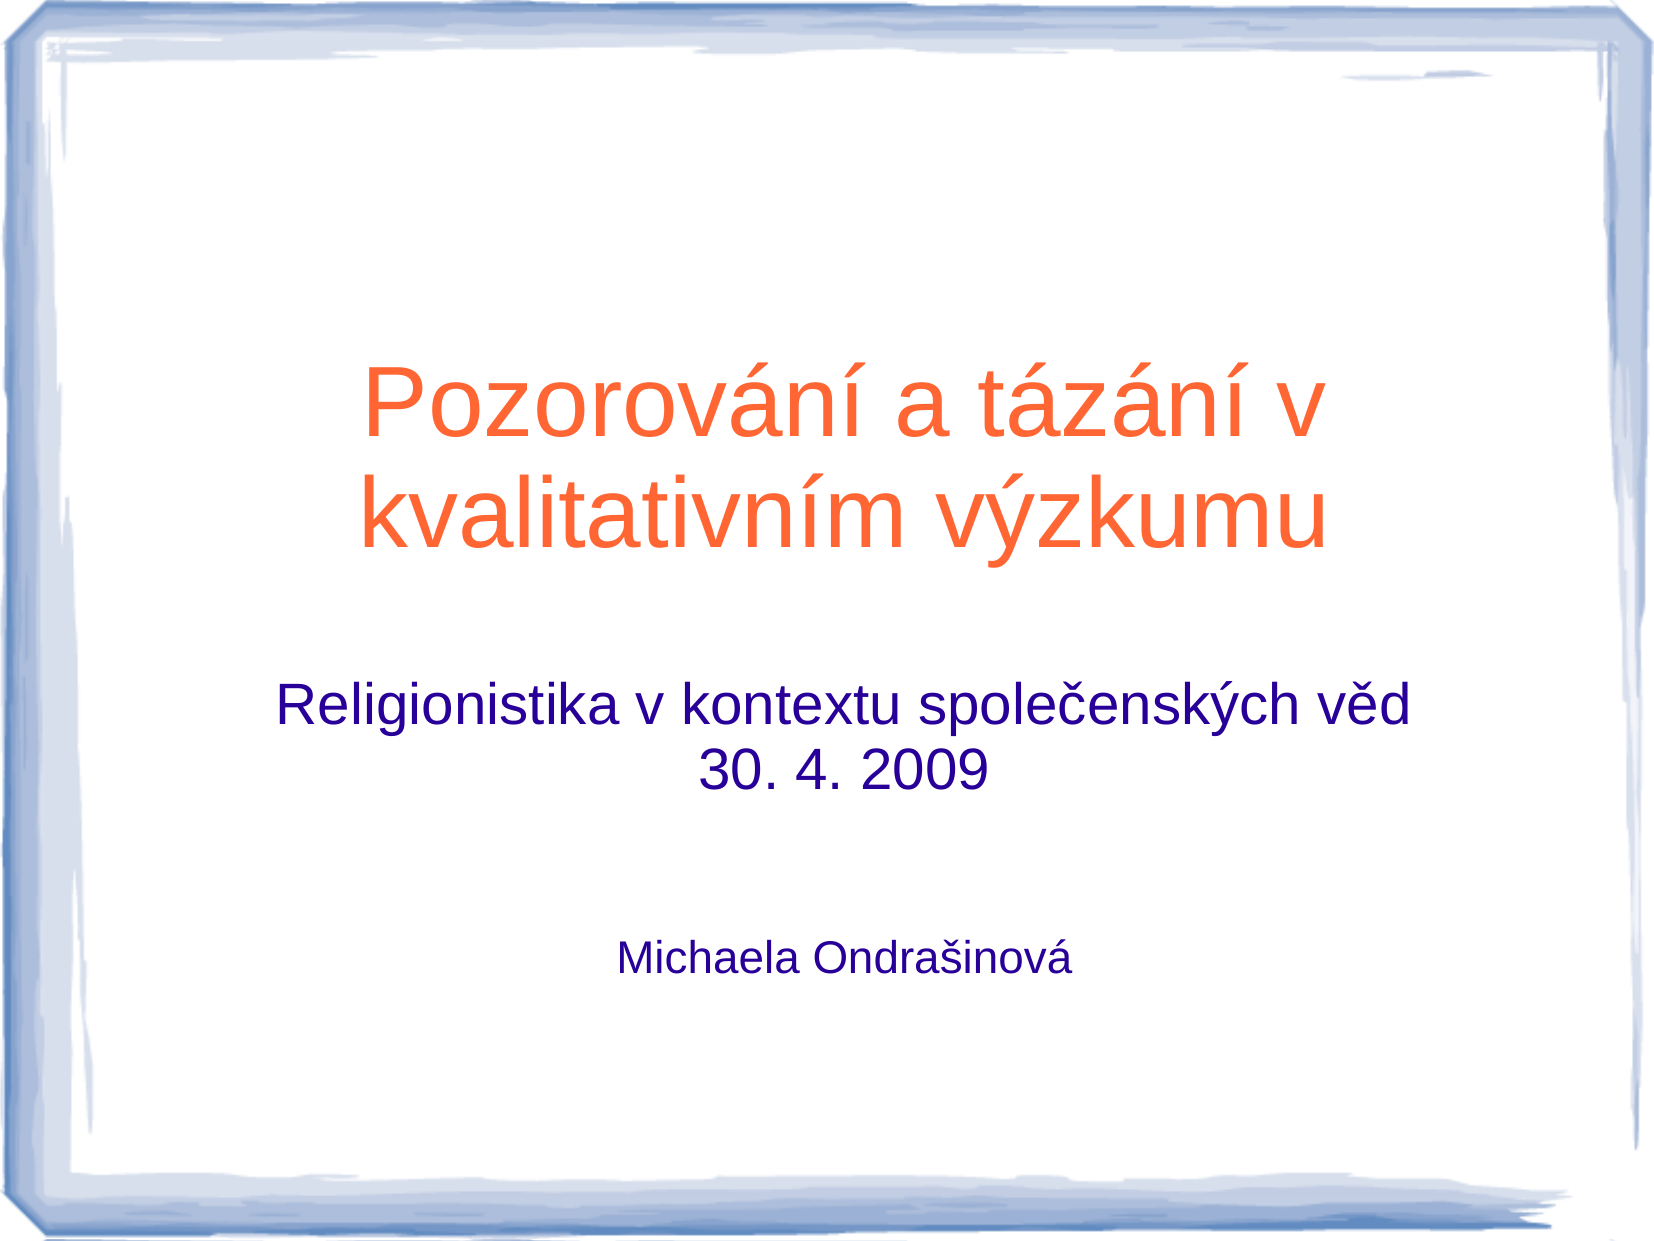

#
Pozorování a tázání v kvalitativním výzkumu
Religionistika v kontextu společenských věd
30. 4. 2009
Michaela Ondrašinová